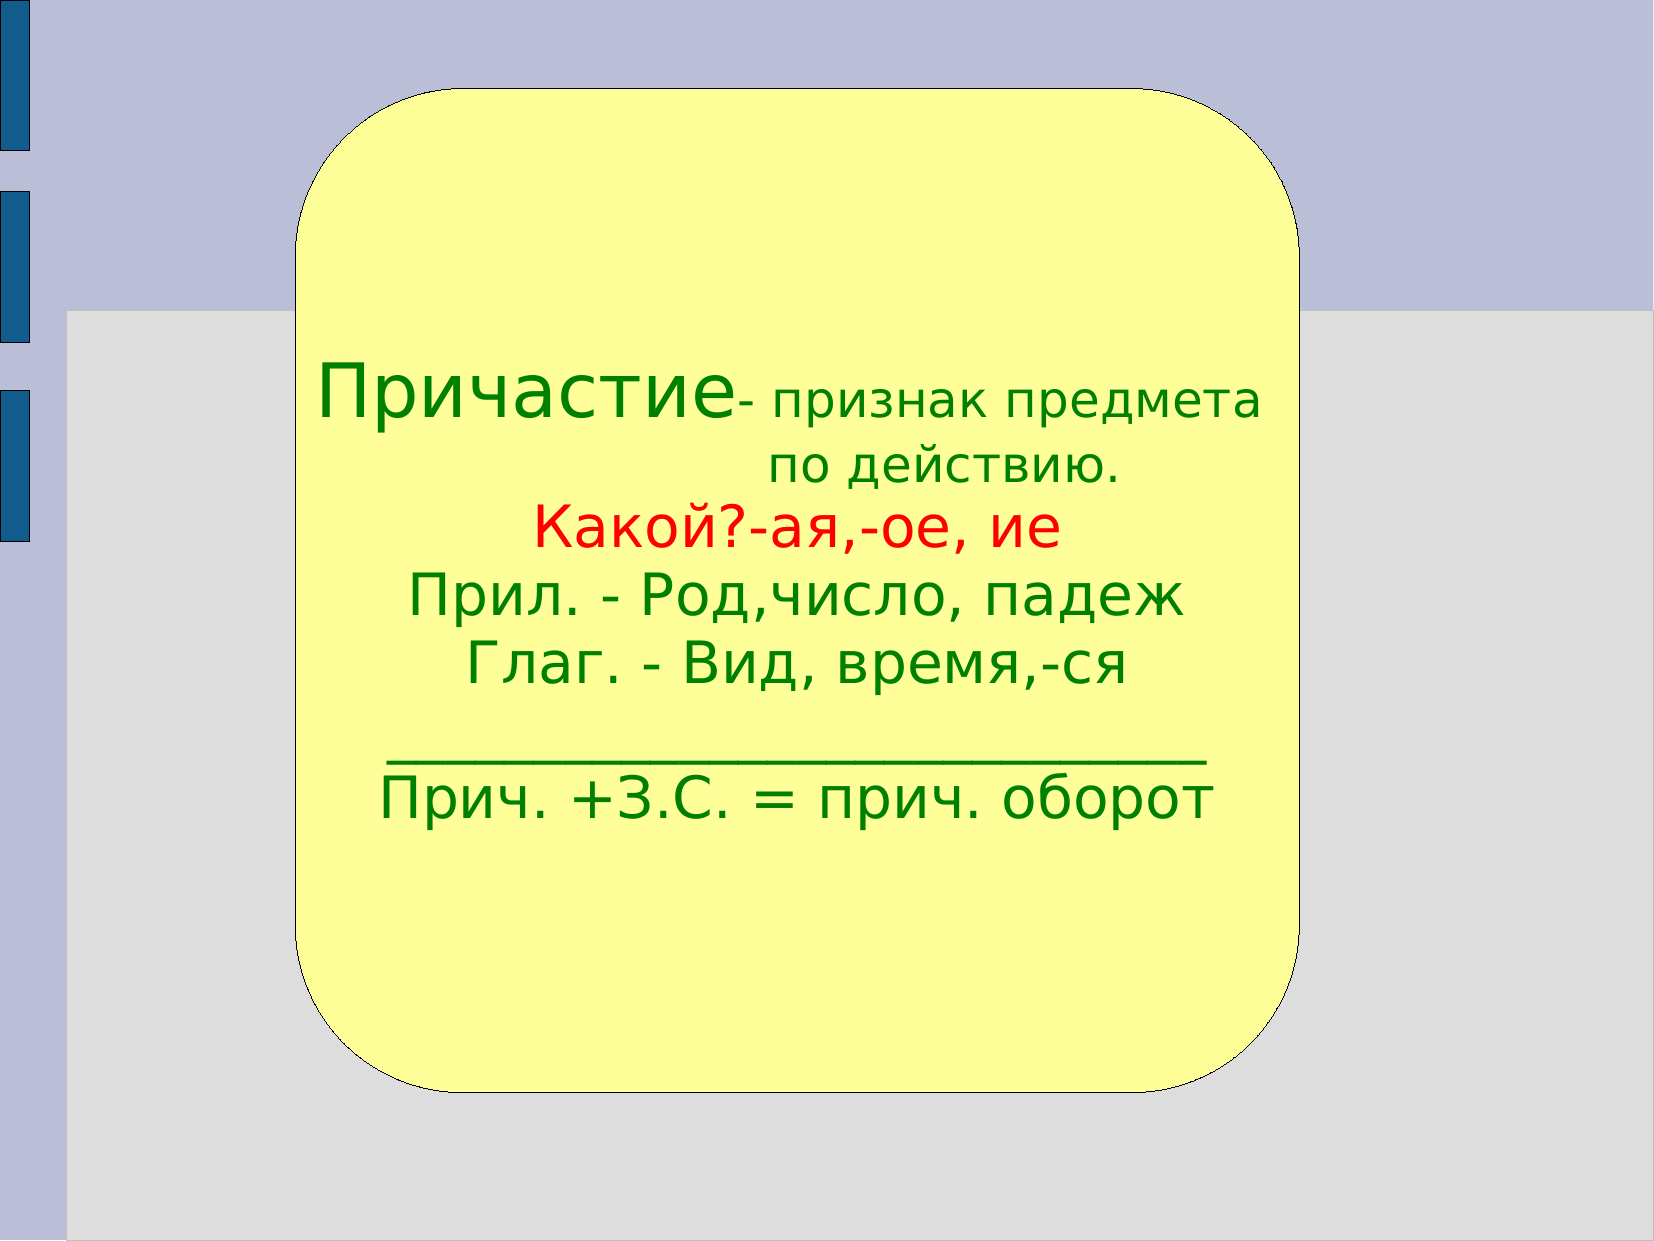

Причастие- признак предмета
				по действию.
Какой?-ая,-ое, ие
Прил. - Род,число, падеж
Глаг. - Вид, время,-ся
____________________________
Прич. +З.С. = прич. оборот